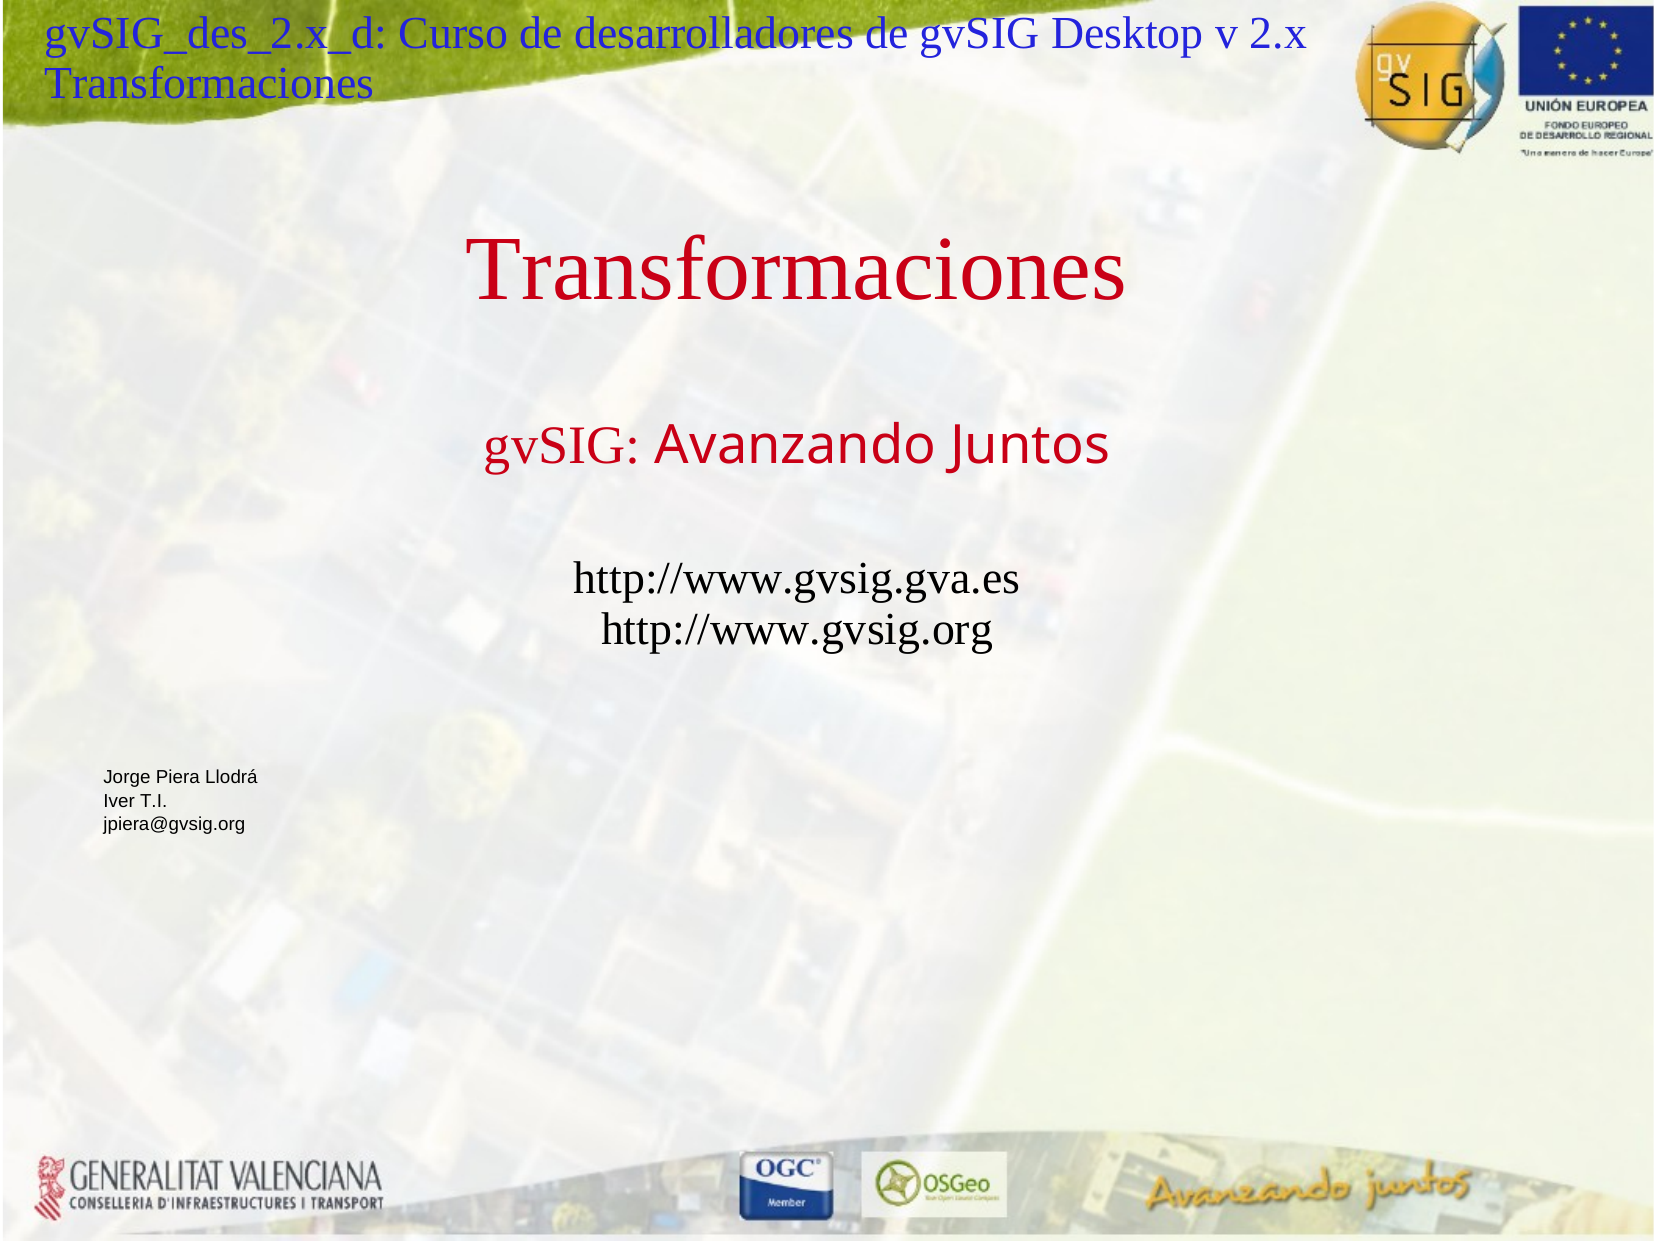

Transformaciones
gvSIG: Avanzando Juntos
http://www.gvsig.gva.es
http://www.gvsig.org
Jorge Piera Llodrá
Iver T.I.
jpiera@gvsig.org